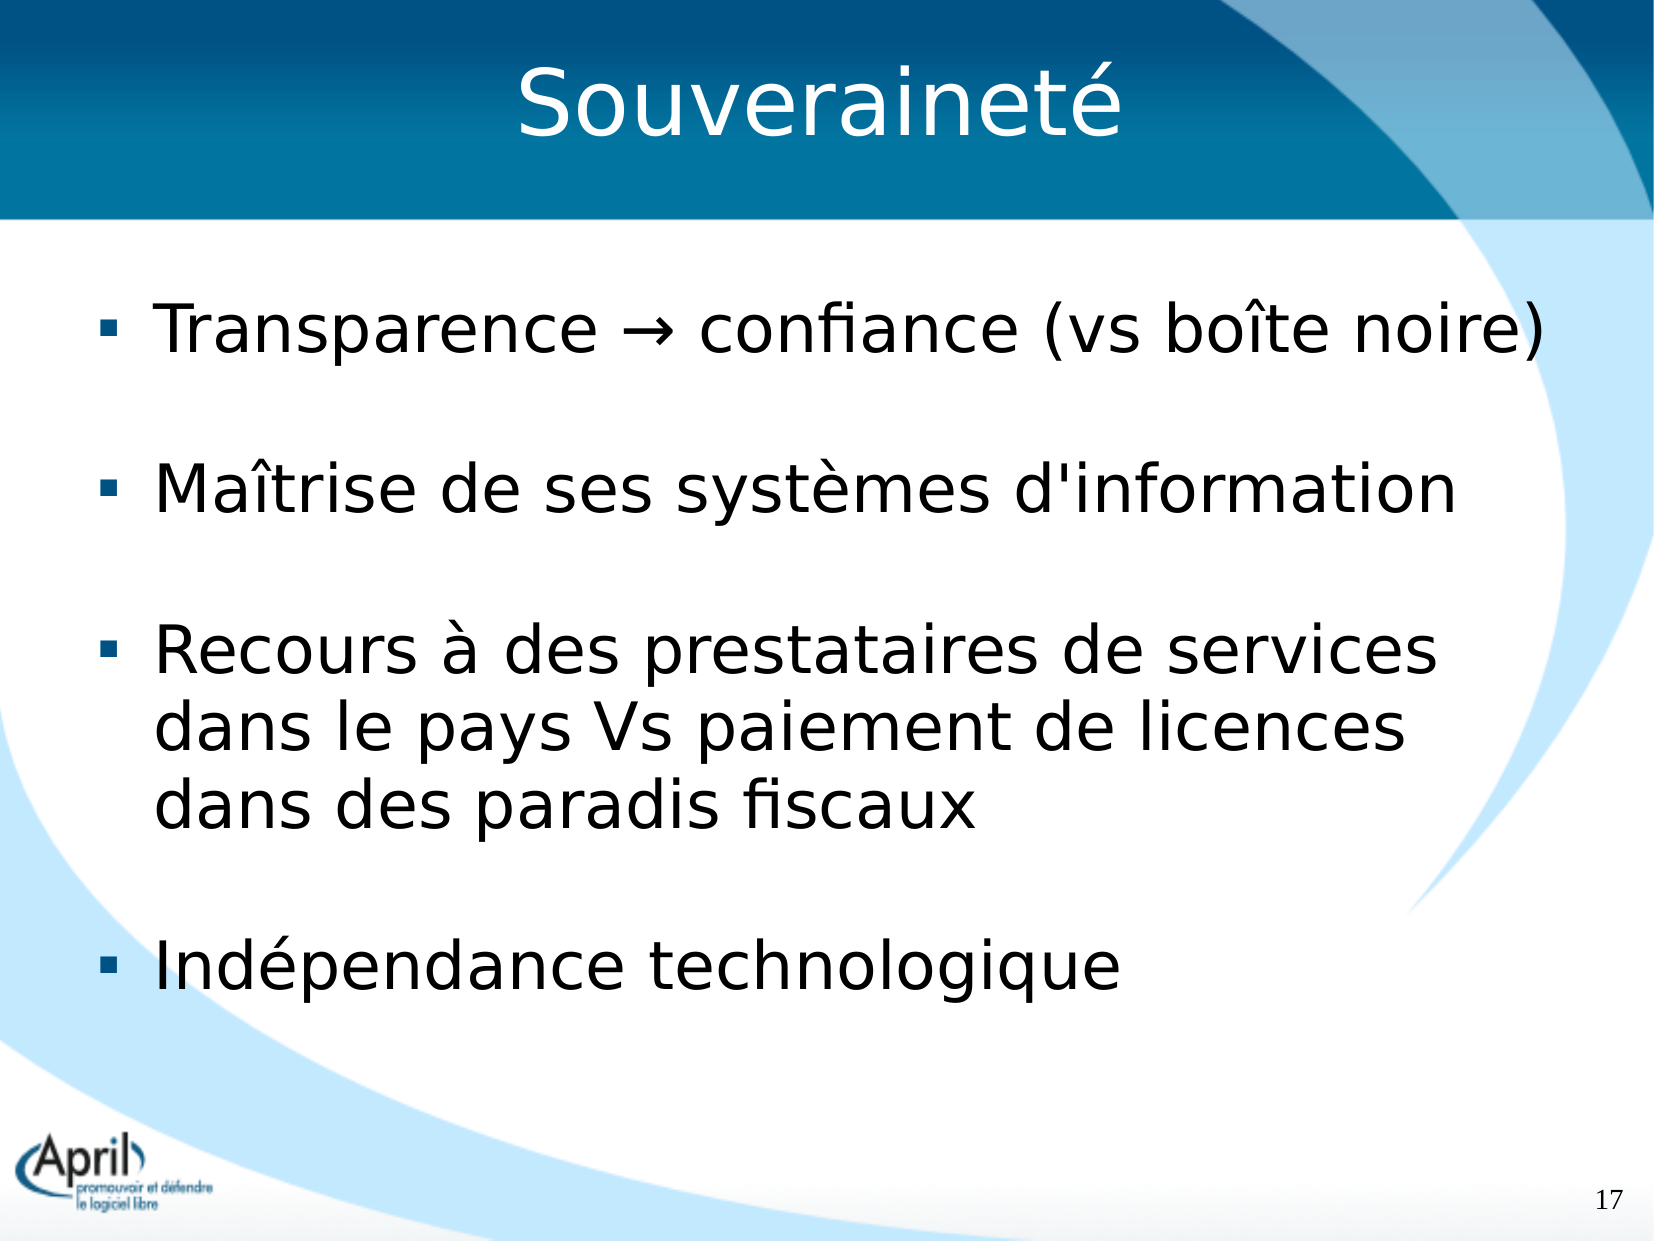

# Souveraineté
Transparence → confiance (vs boîte noire)
Maîtrise de ses systèmes d'information
Recours à des prestataires de services dans le pays Vs paiement de licences dans des paradis fiscaux
Indépendance technologique
17